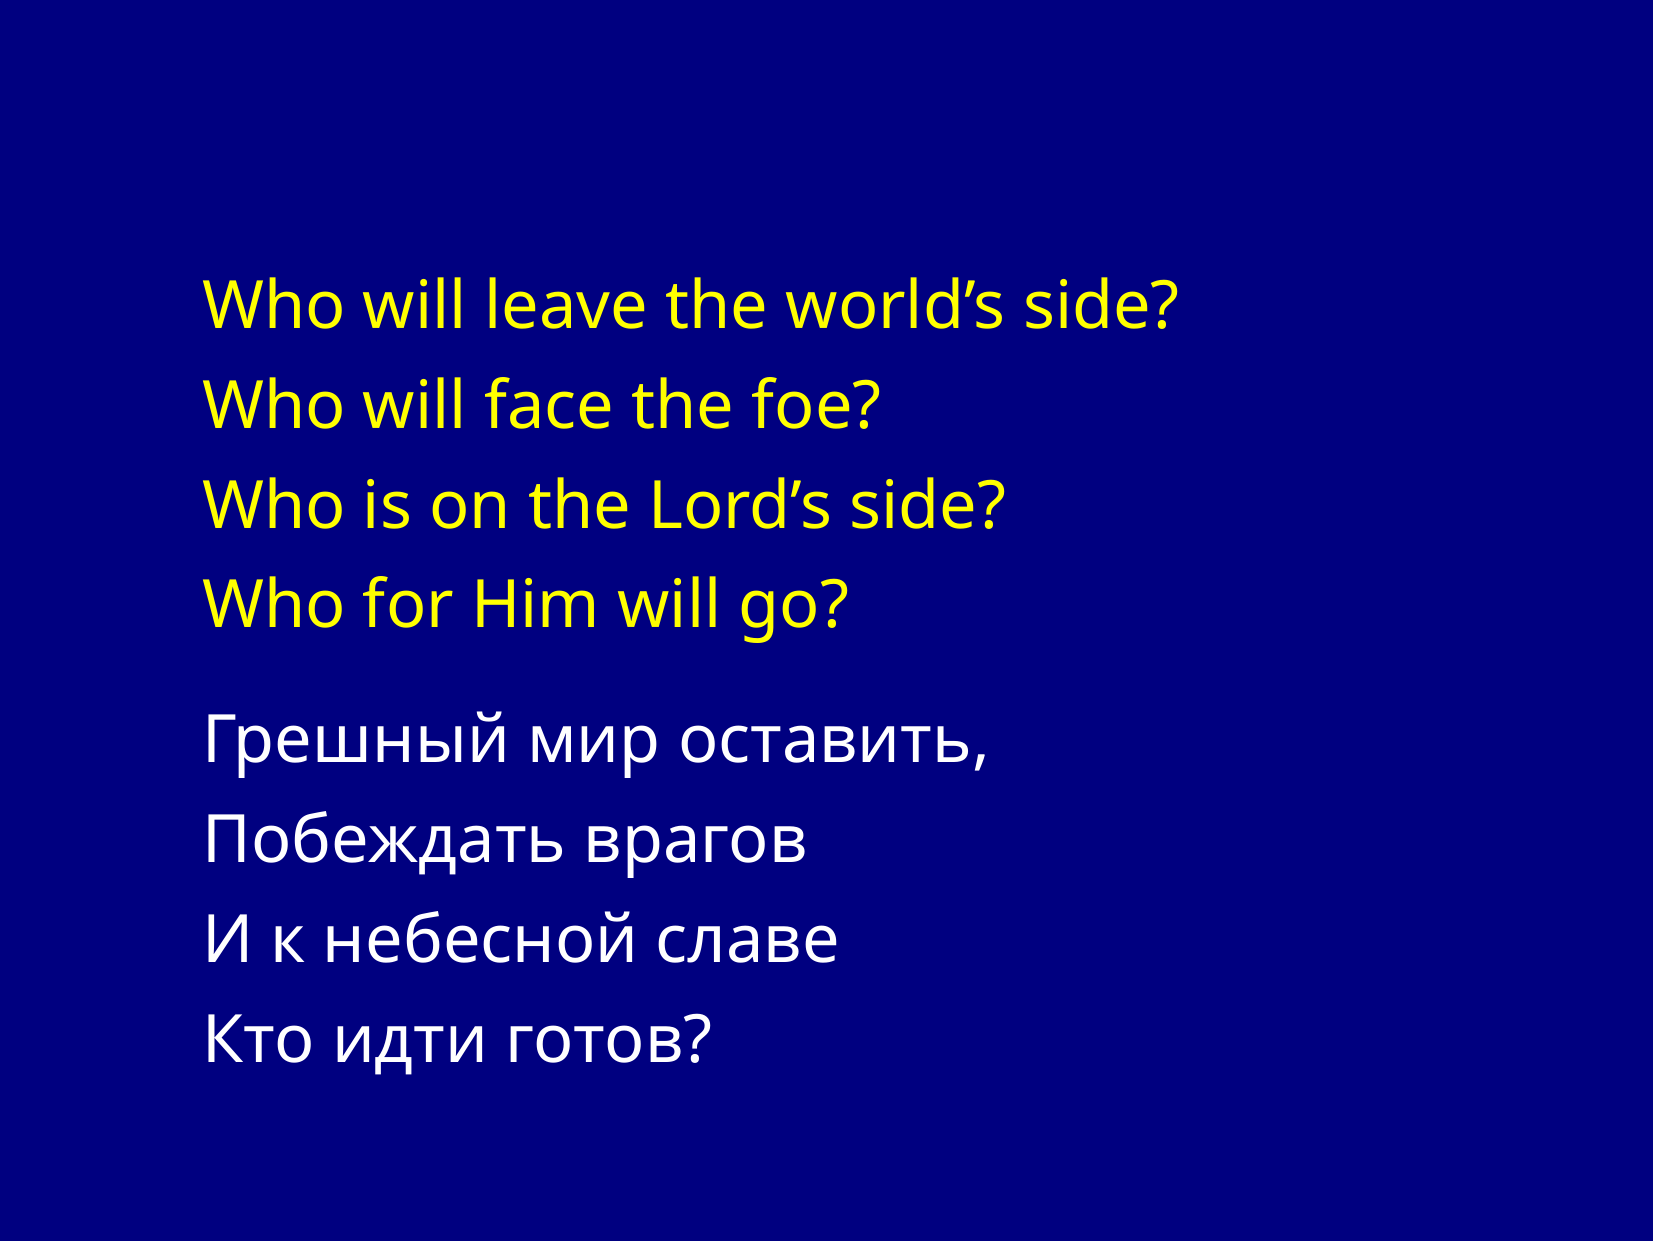

Who will leave the world’s side?
	Who will face the foe?
	Who is on the Lord’s side?
	Who for Him will go?
	Грешный мир оставить,
	Побеждать врагов
	И к небесной славе
	Кто идти готов?